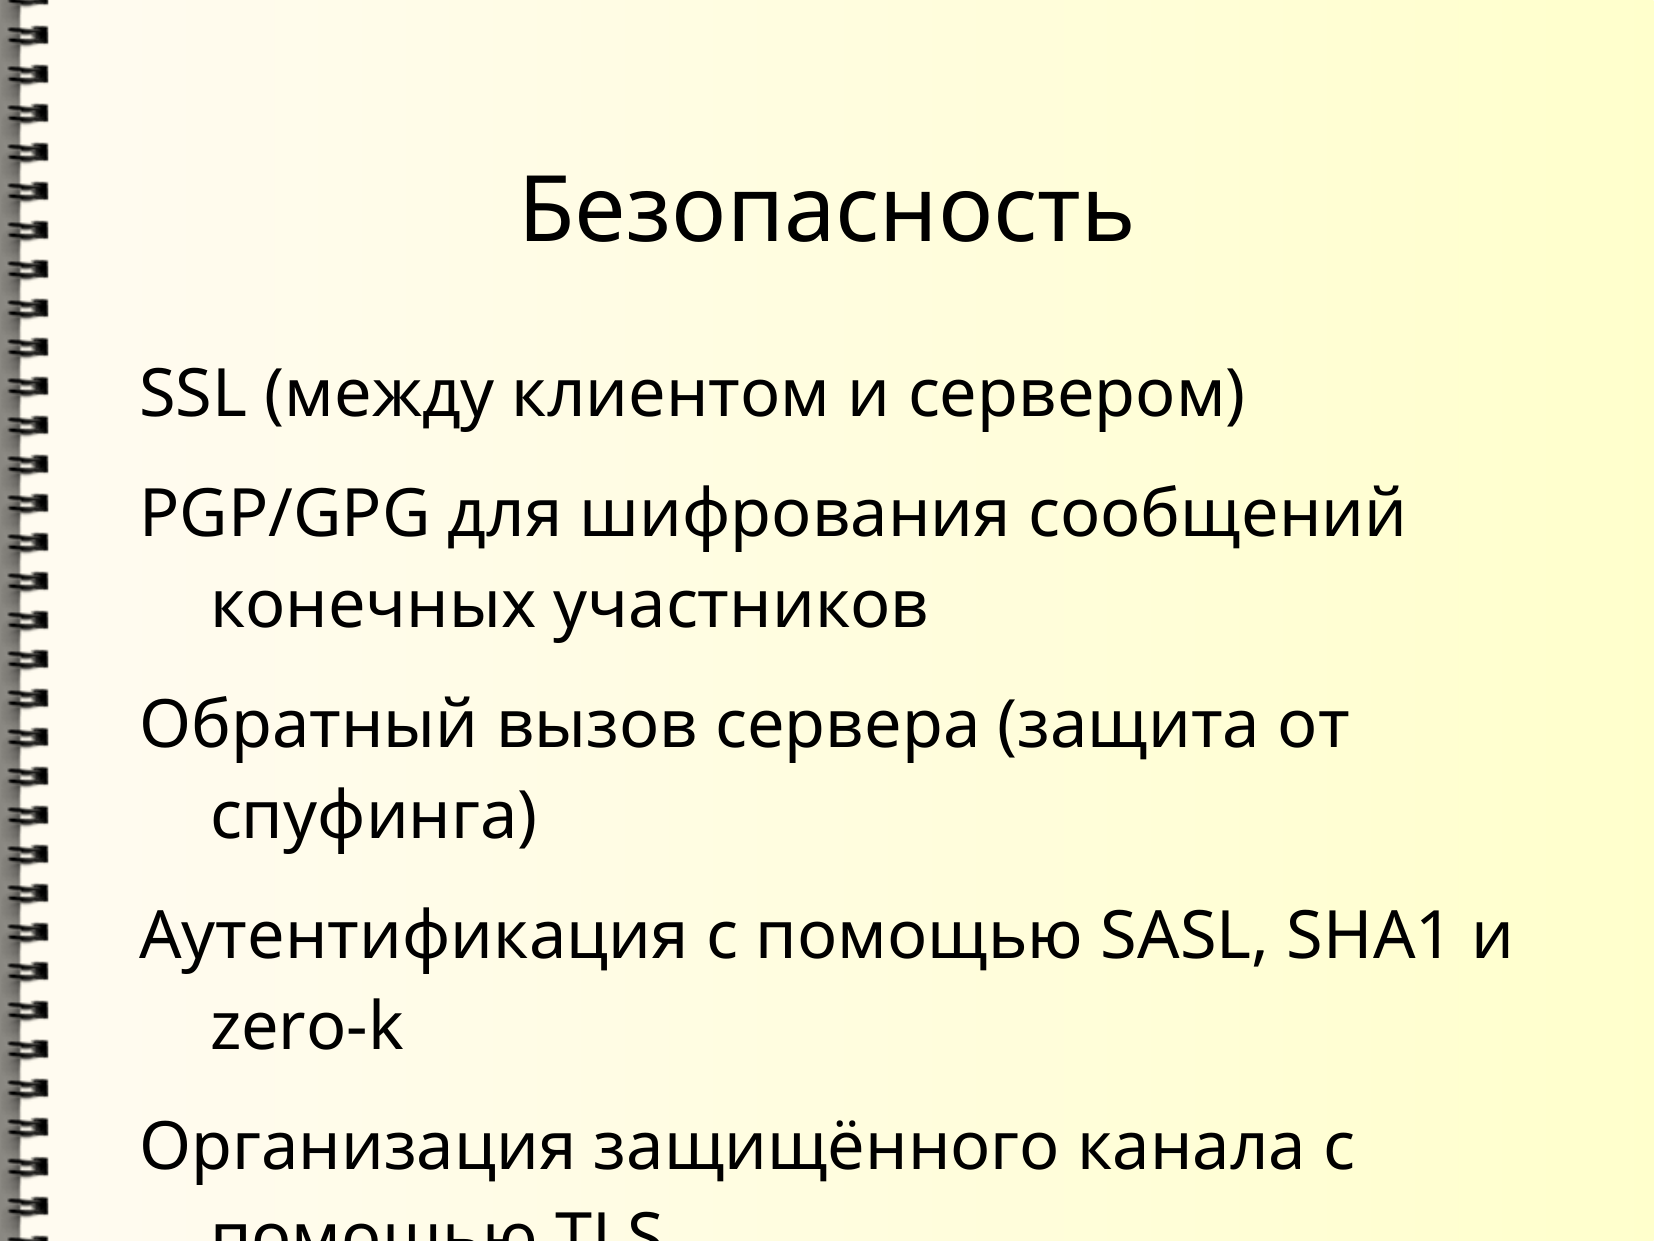

# Безопасность
SSL (между клиентом и сервером)
PGP/GPG для шифрования сообщений конечных участников
Обратный вызов сервера (защита от спуфинга)
Аутентификация с помощью SASL, SHA1 и zero-k
Организация защищённого канала с помощью TLS